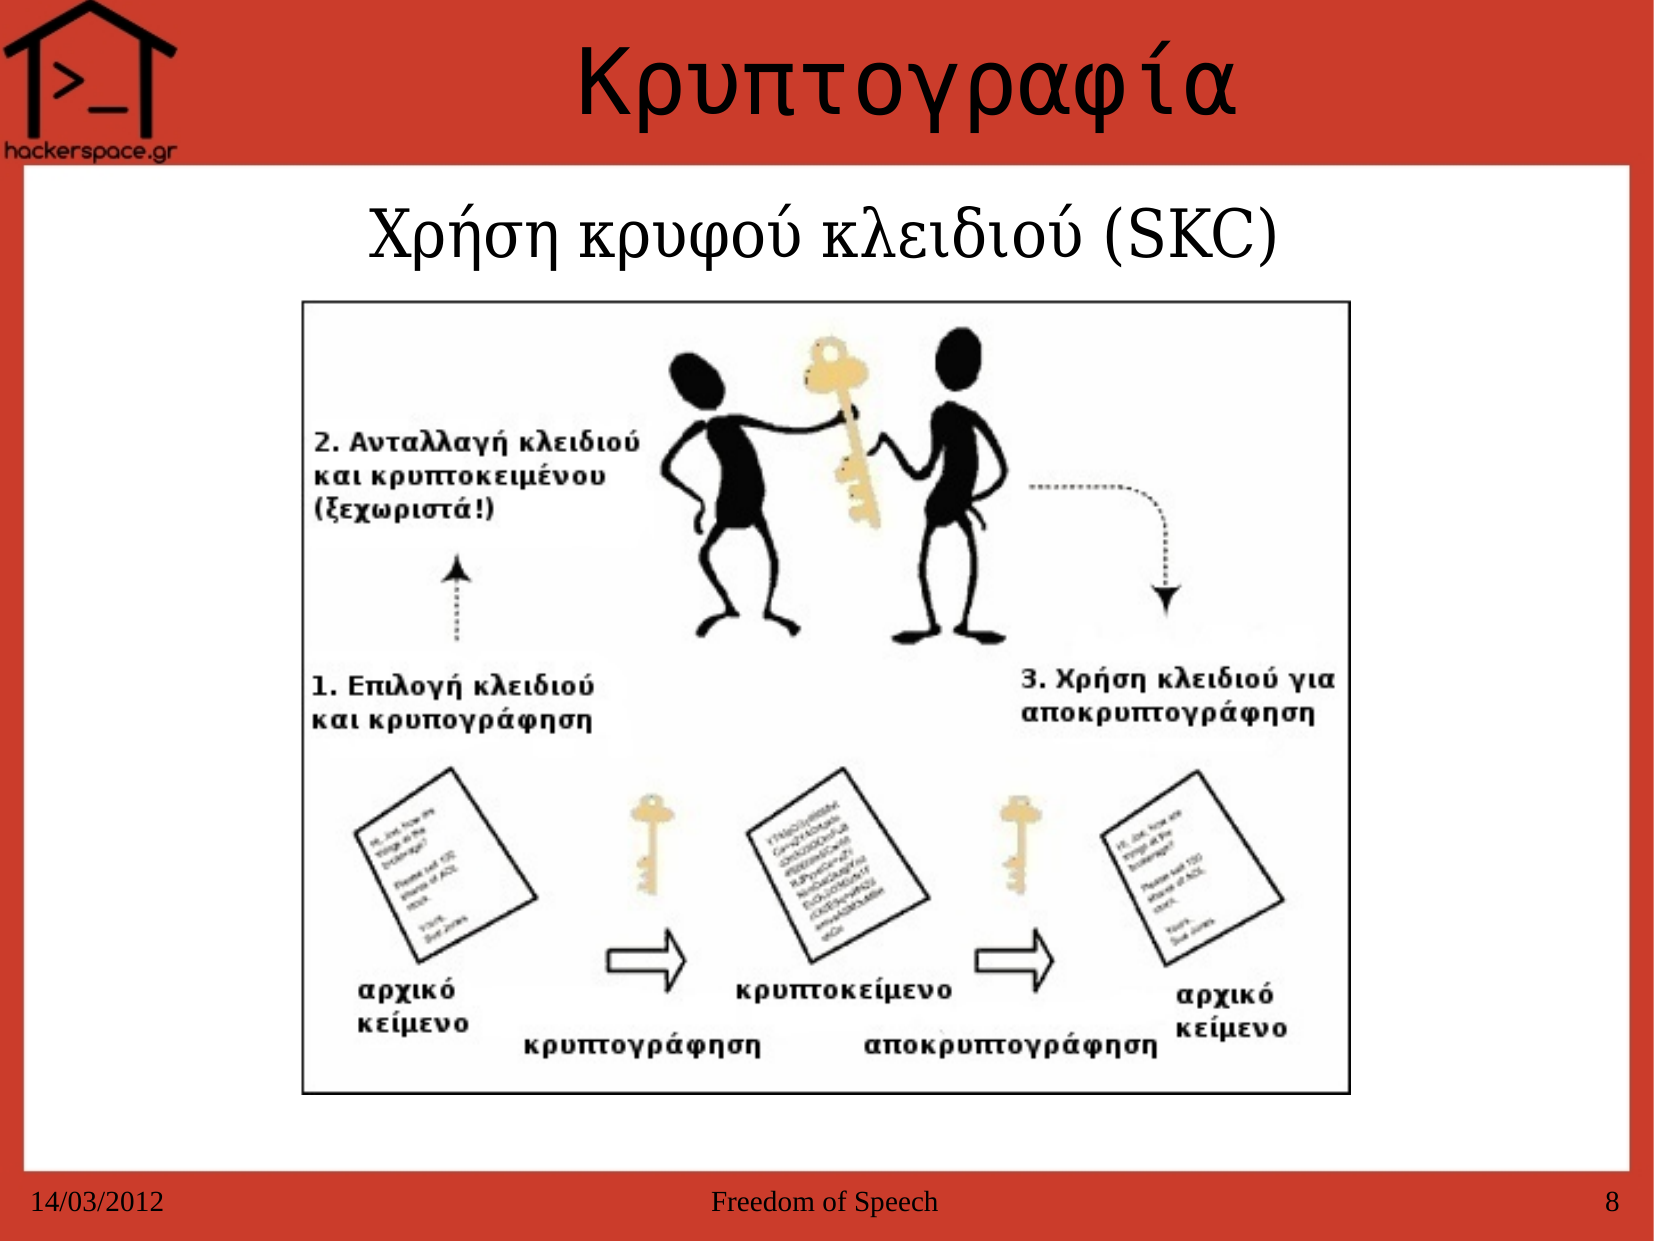

# Κρυπτογραφία
Χρήση κρυφού κλειδιού (SKC)
14/03/2012
Freedom of Speech
8